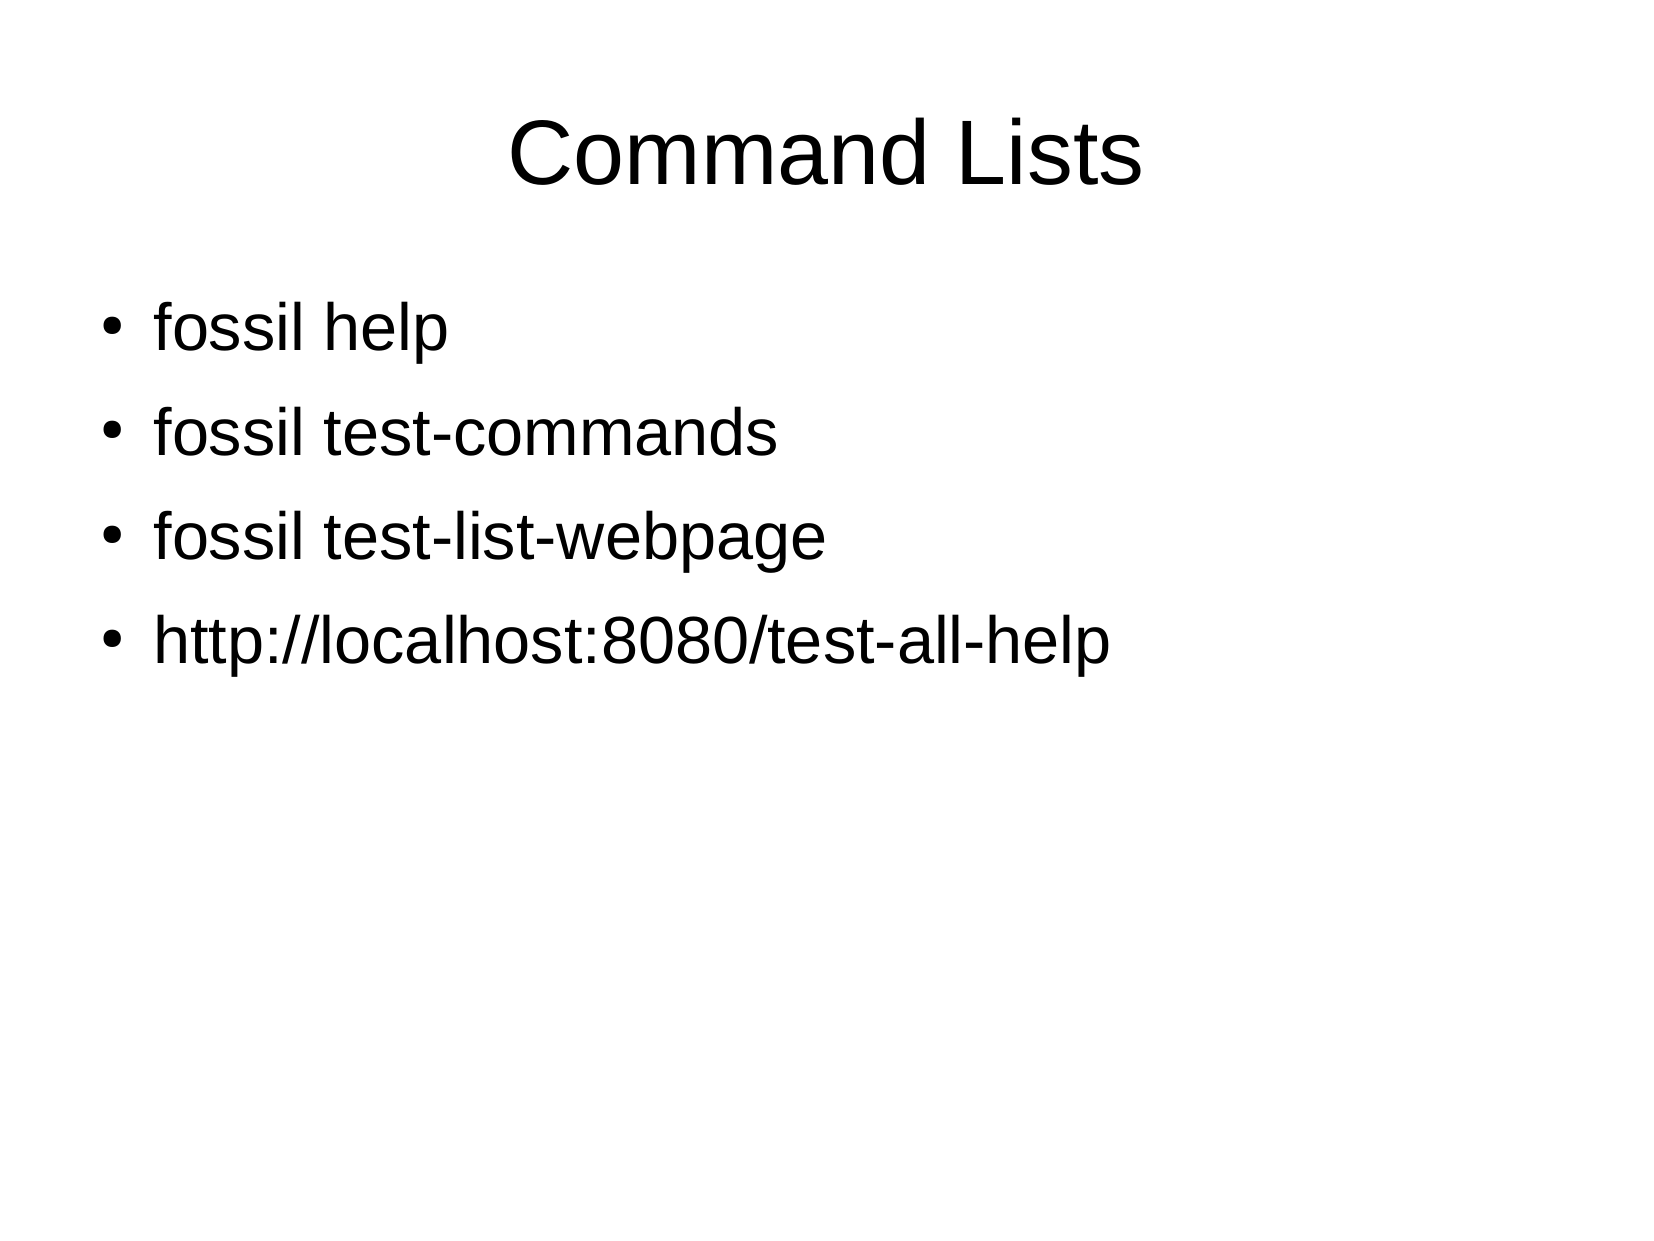

# Command Lists
fossil help
fossil test-commands
fossil test-list-webpage
http://localhost:8080/test-all-help